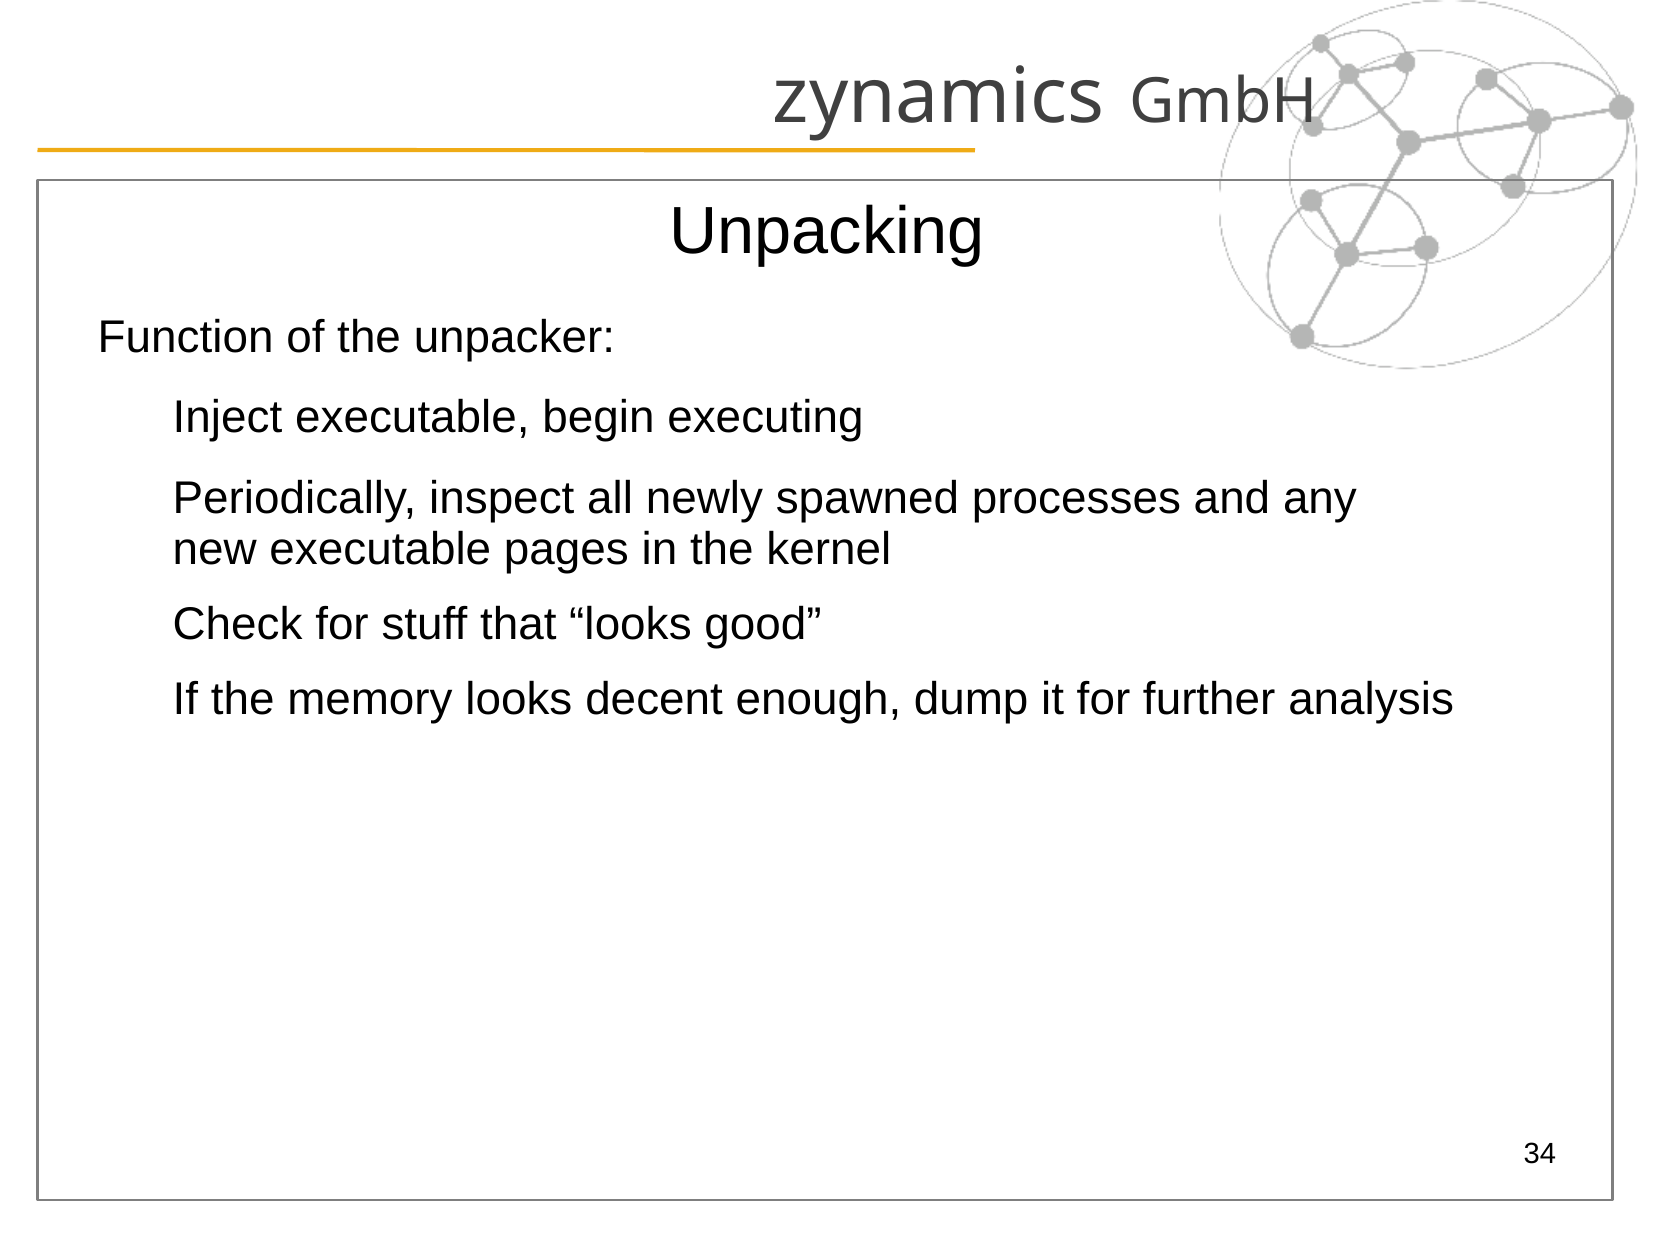

zynamics GmbH
# Unpacking
Function of the unpacker:
 	Inject executable, begin executing
 	Periodically, inspect all newly spawned processes and any 				new executable pages in the kernel
 	Check for stuff that “looks good”
 	If the memory looks decent enough, dump it for further analysis